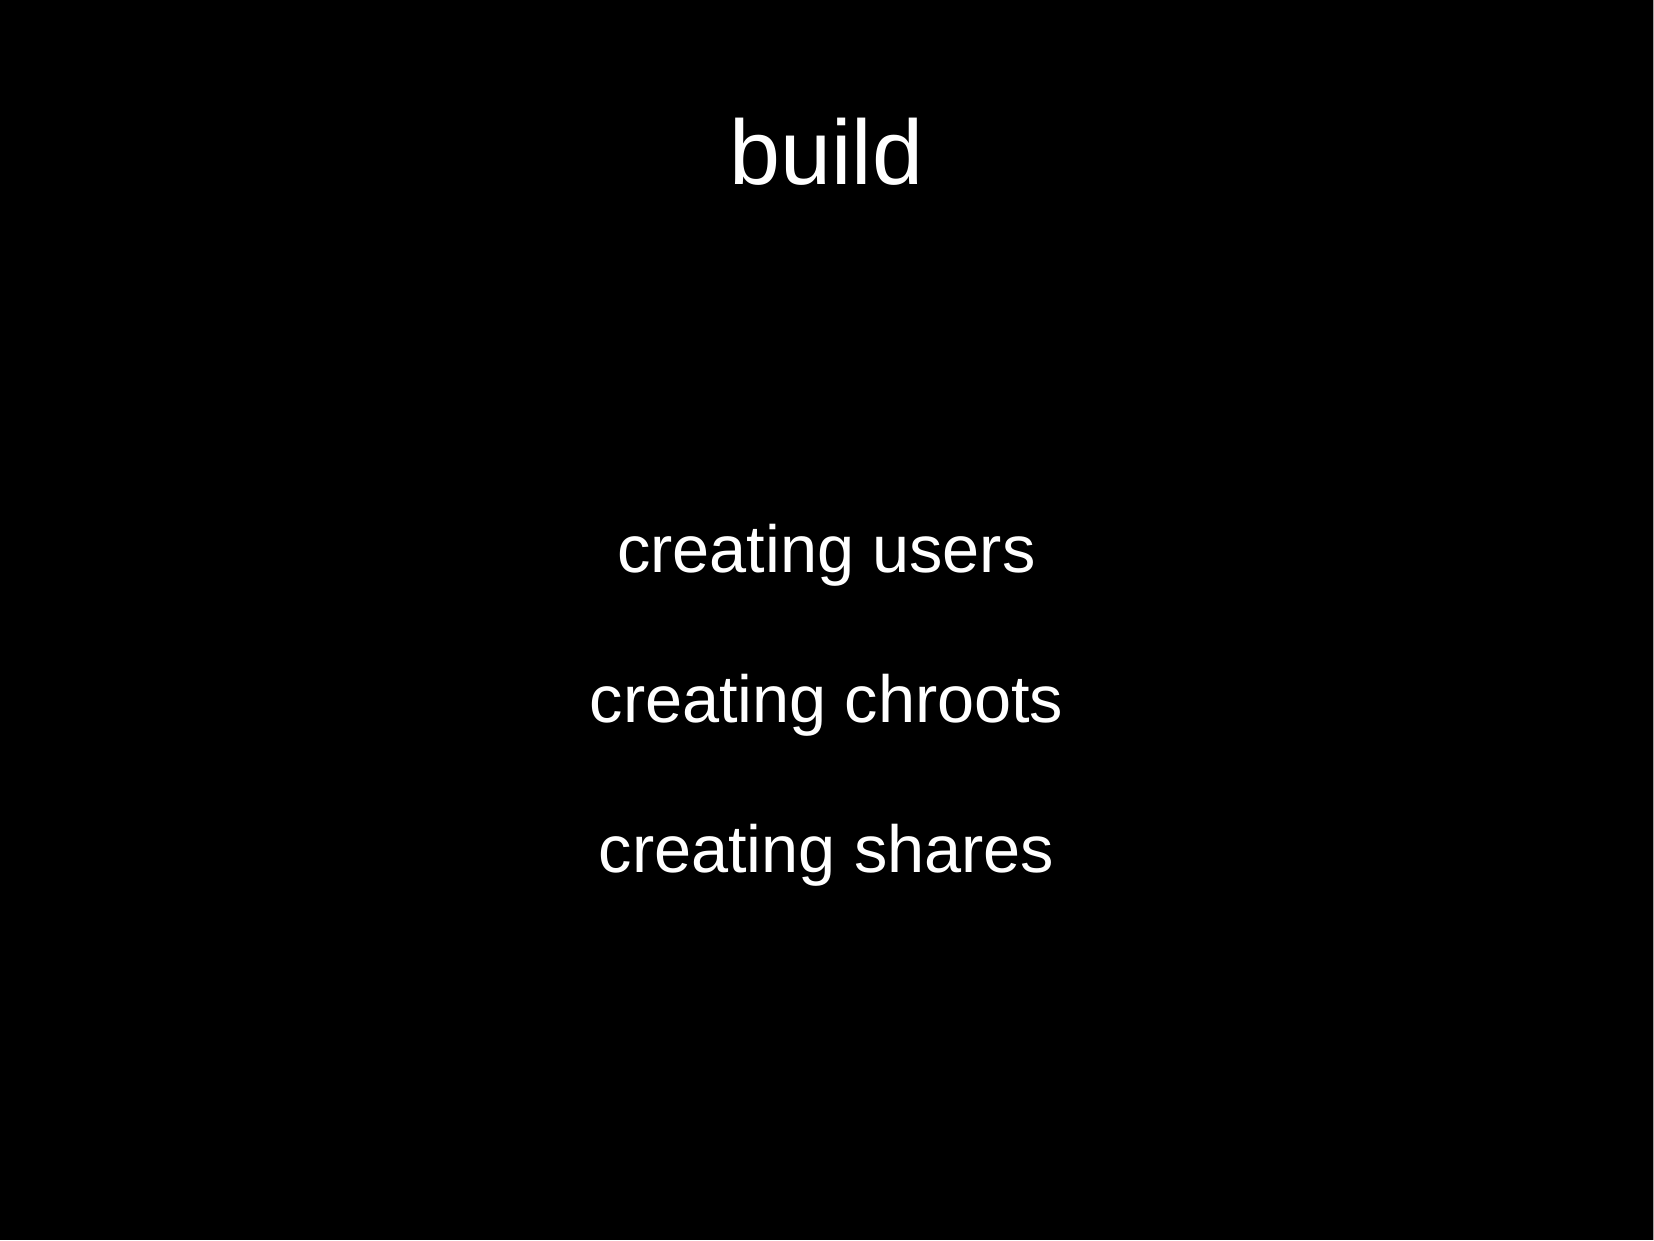

# build
creating users
creating chroots
creating shares